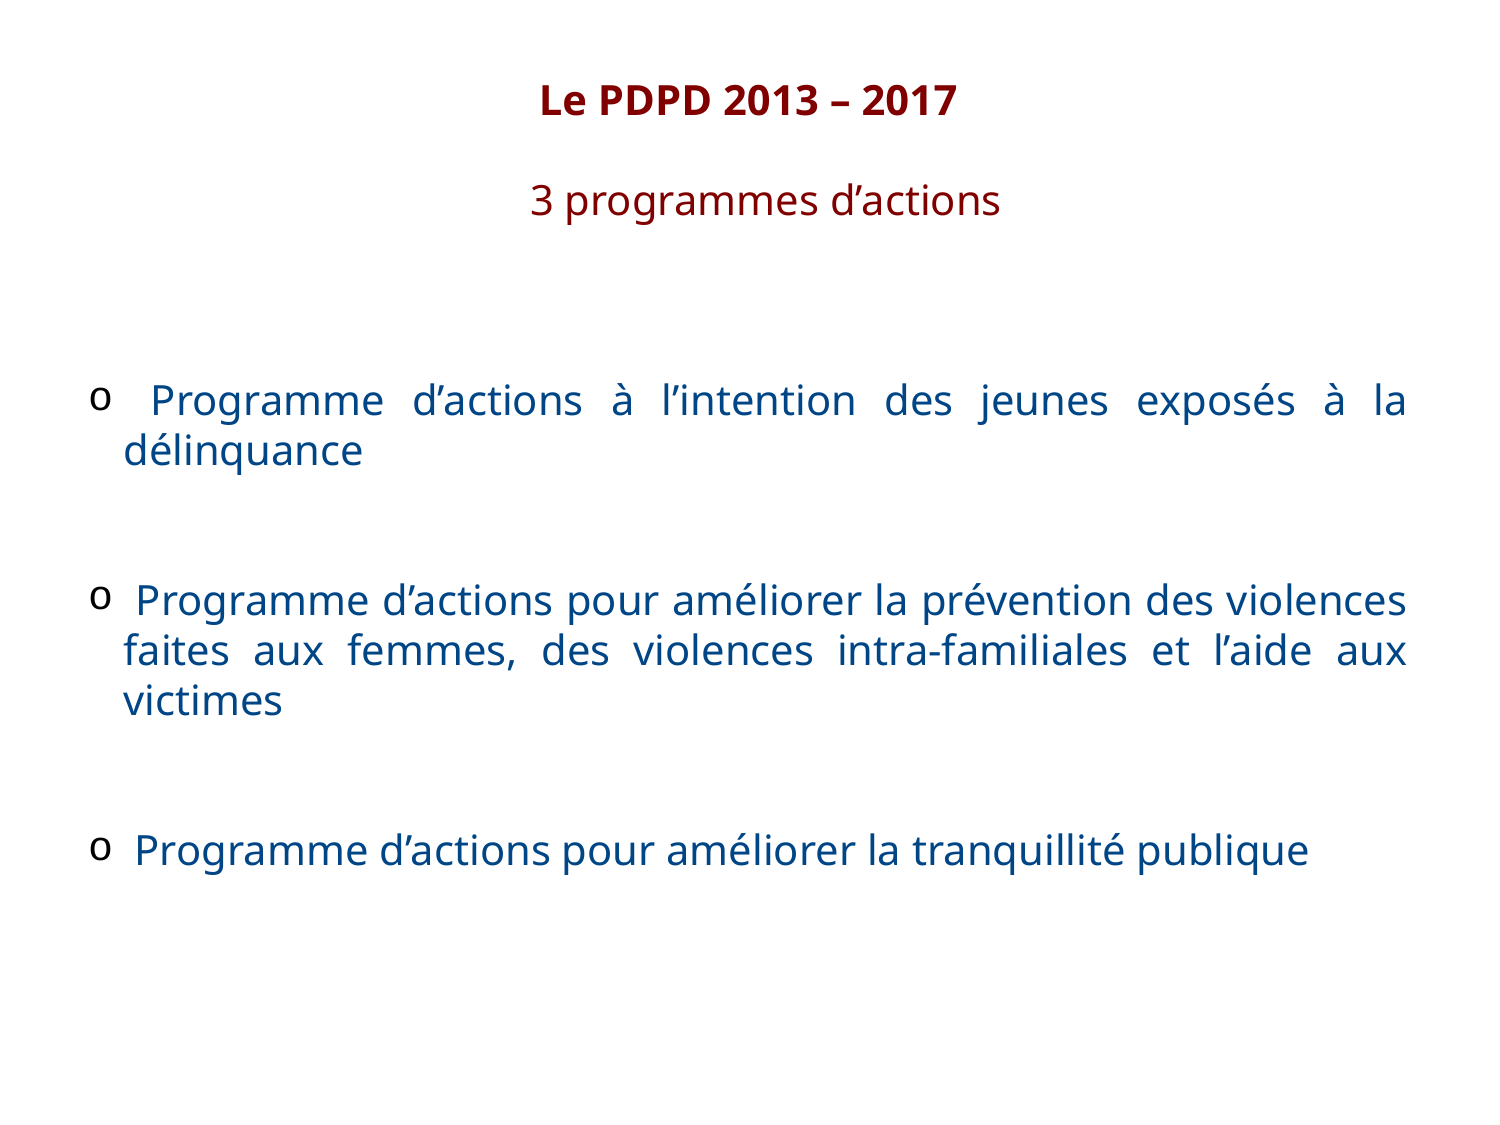

Le PDPD 2013 – 2017
3 programmes d’actions
 Programme d’actions à l’intention des jeunes exposés à la délinquance
 Programme d’actions pour améliorer la prévention des violences faites aux femmes, des violences intra-familiales et l’aide aux victimes
 Programme d’actions pour améliorer la tranquillité publique